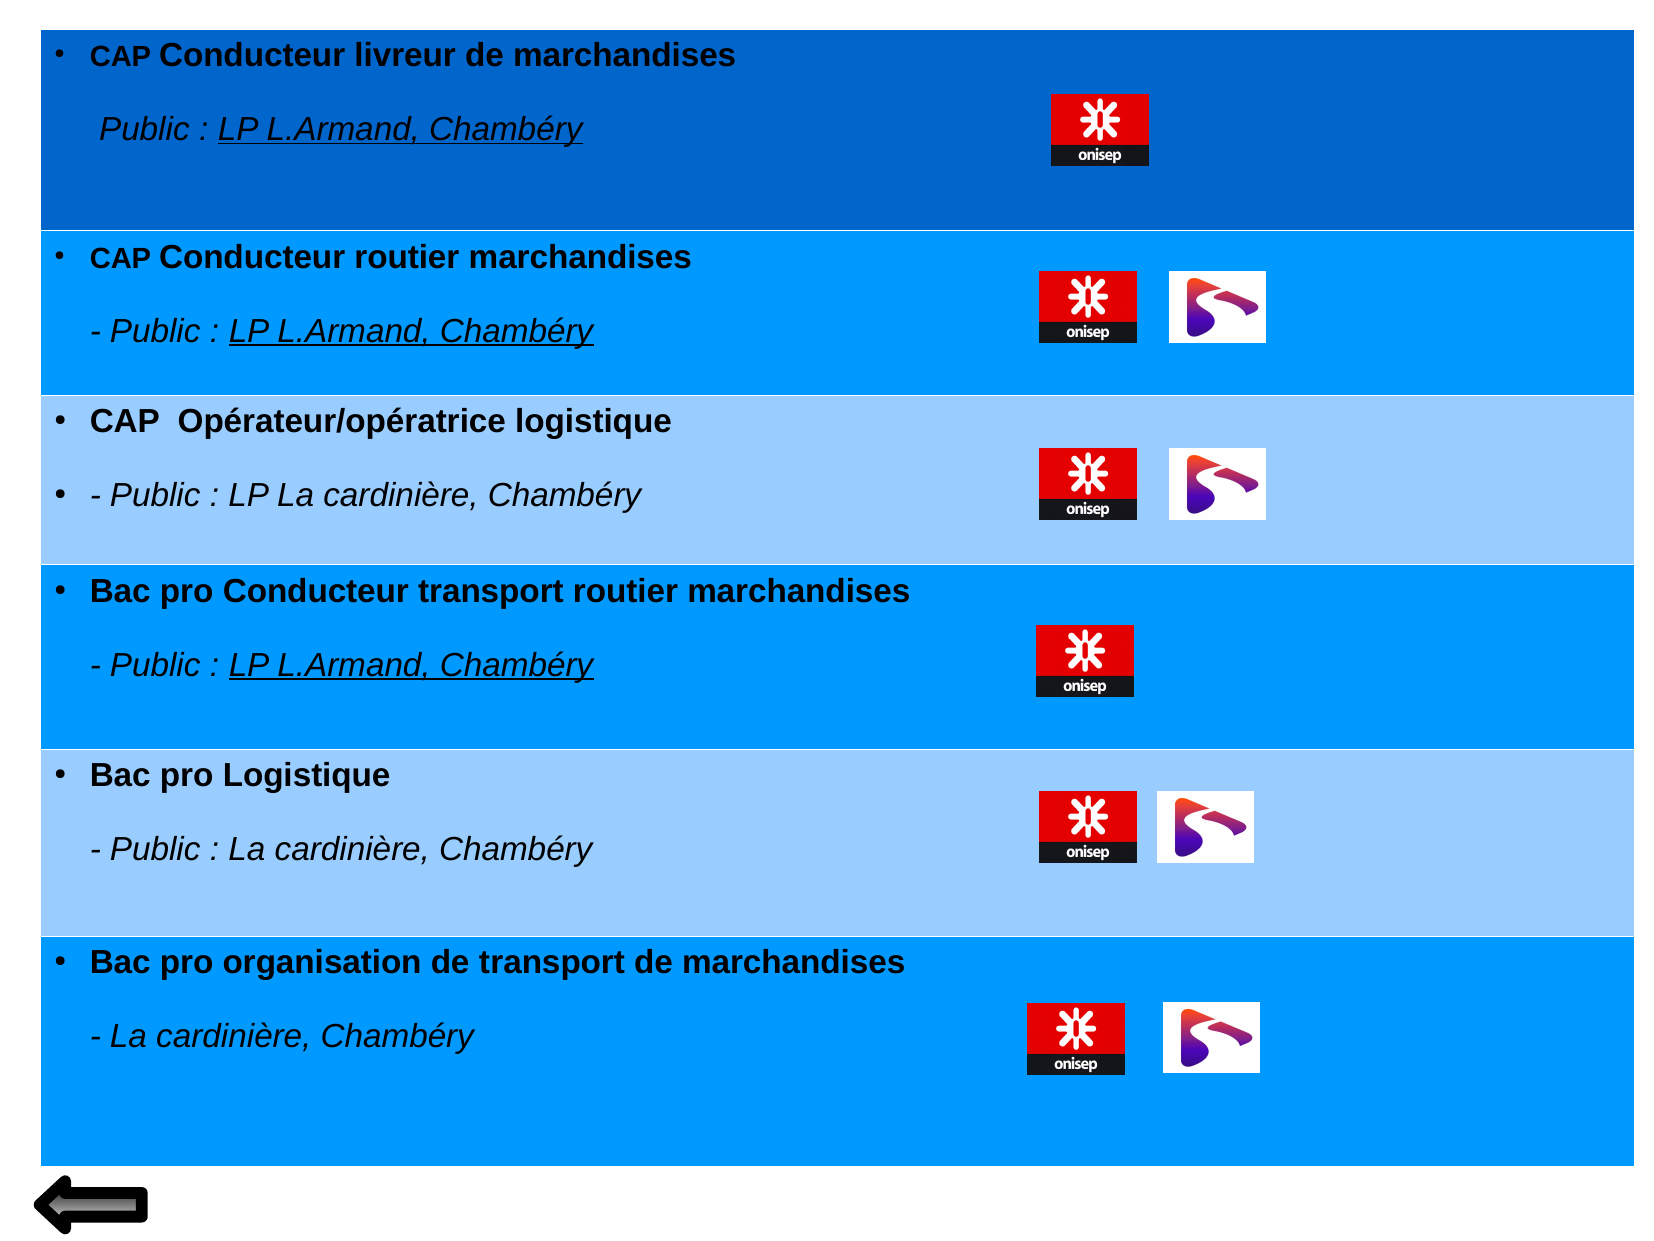

| CAP Conducteur livreur de marchandises Public : LP L.Armand, Chambéry |
| --- |
| CAP Conducteur routier marchandises - Public : LP L.Armand, Chambéry |
| CAP Opérateur/opératrice logistique - Public : LP La cardinière, Chambéry |
| Bac pro Conducteur transport routier marchandises - Public : LP L.Armand, Chambéry |
| Bac pro Logistique - Public : La cardinière, Chambéry |
| Bac pro organisation de transport de marchandises - La cardinière, Chambéry |